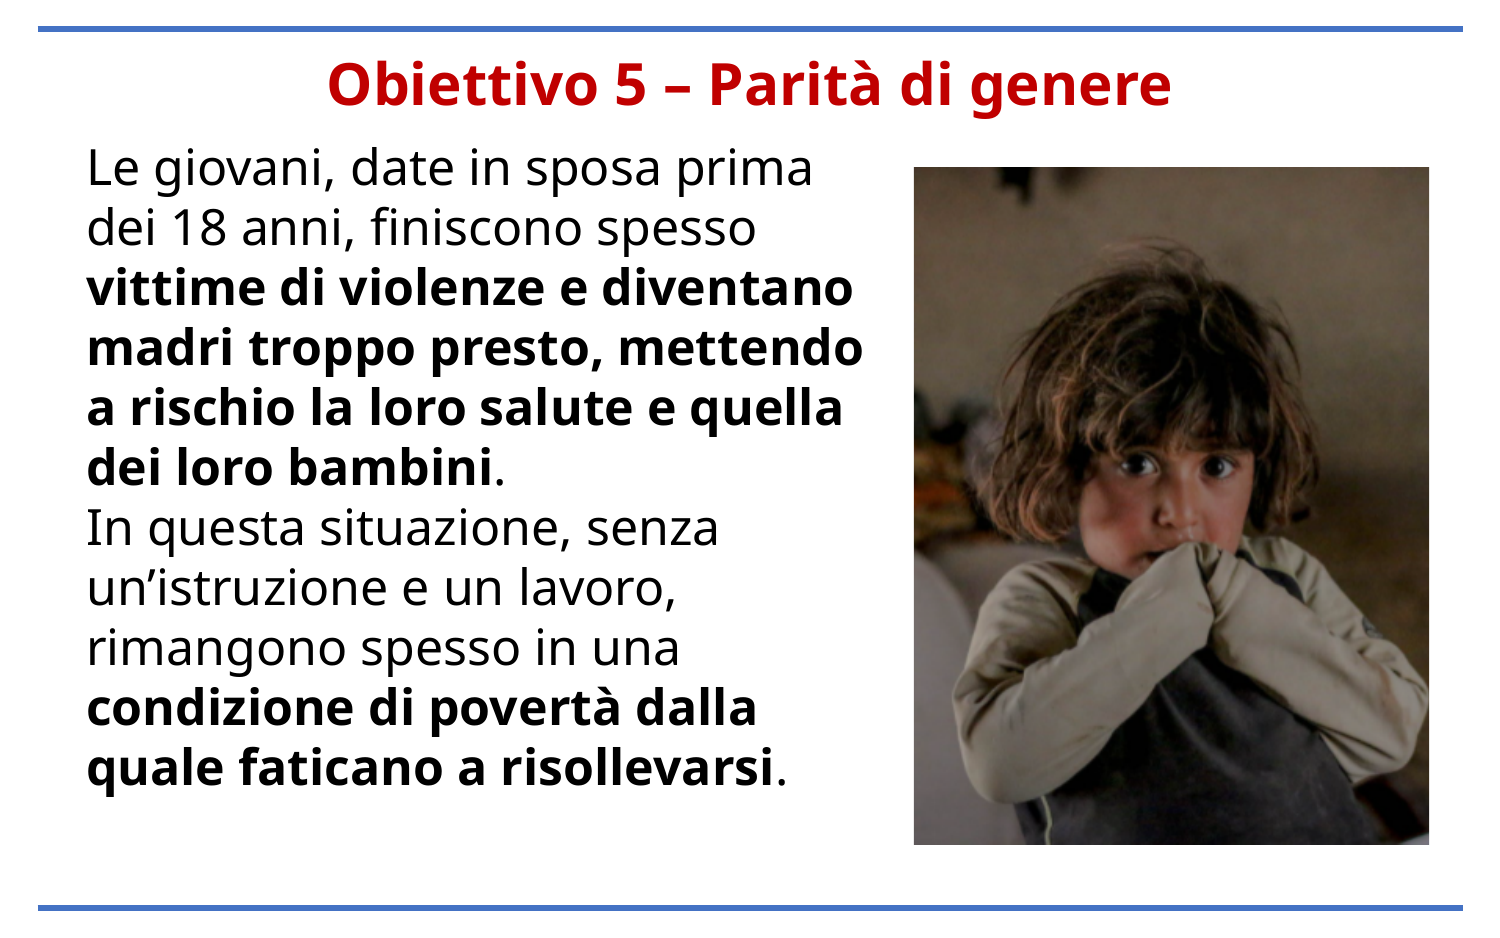

# Obiettivo 5 – Parità di genere
Le giovani, date in sposa prima dei 18 anni, finiscono spesso vittime di violenze e diventano madri troppo presto, mettendo a rischio la loro salute e quella dei loro bambini.
In questa situazione, senza un’istruzione e un lavoro, rimangono spesso in una condizione di povertà dalla quale faticano a risollevarsi.